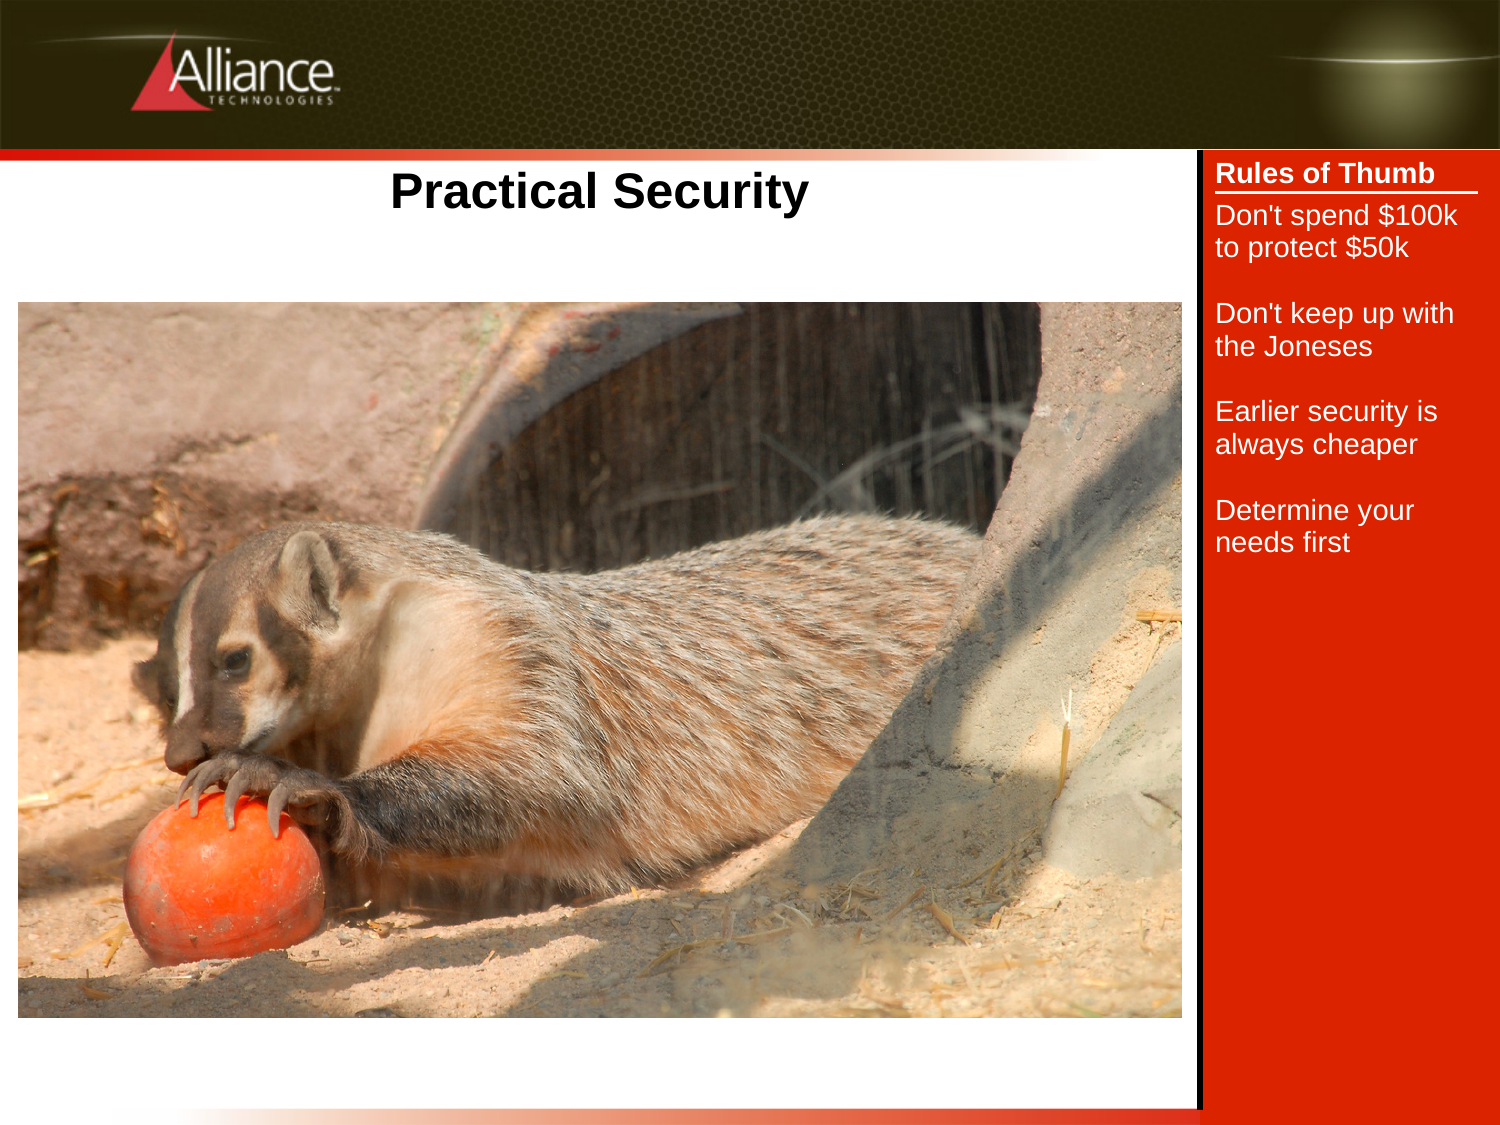

Rules of Thumb
Practical Security
Don't spend $100k to protect $50k
Don't keep up with the Joneses
Earlier security is always cheaper
Determine your needs first